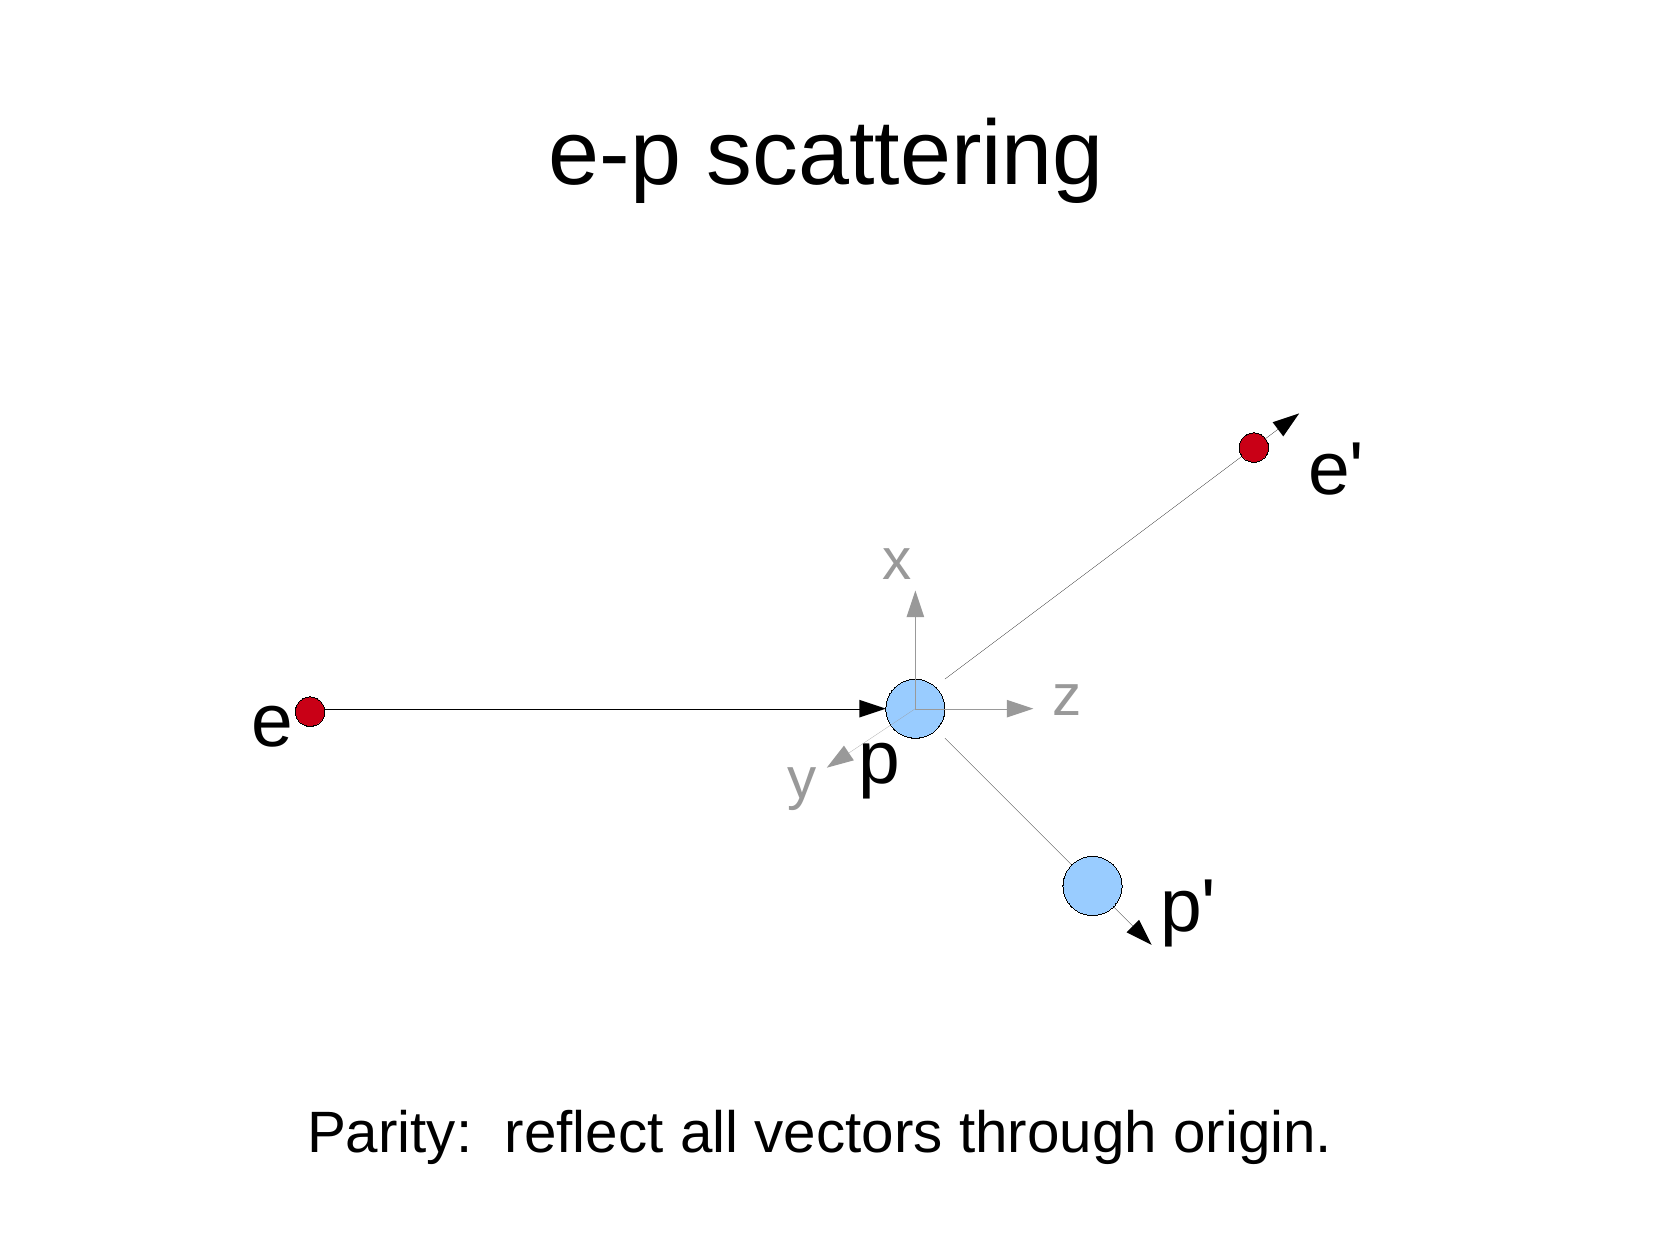

# e-p scattering
e'
x
z
y
e
p
p'
Parity: reflect all vectors through origin.